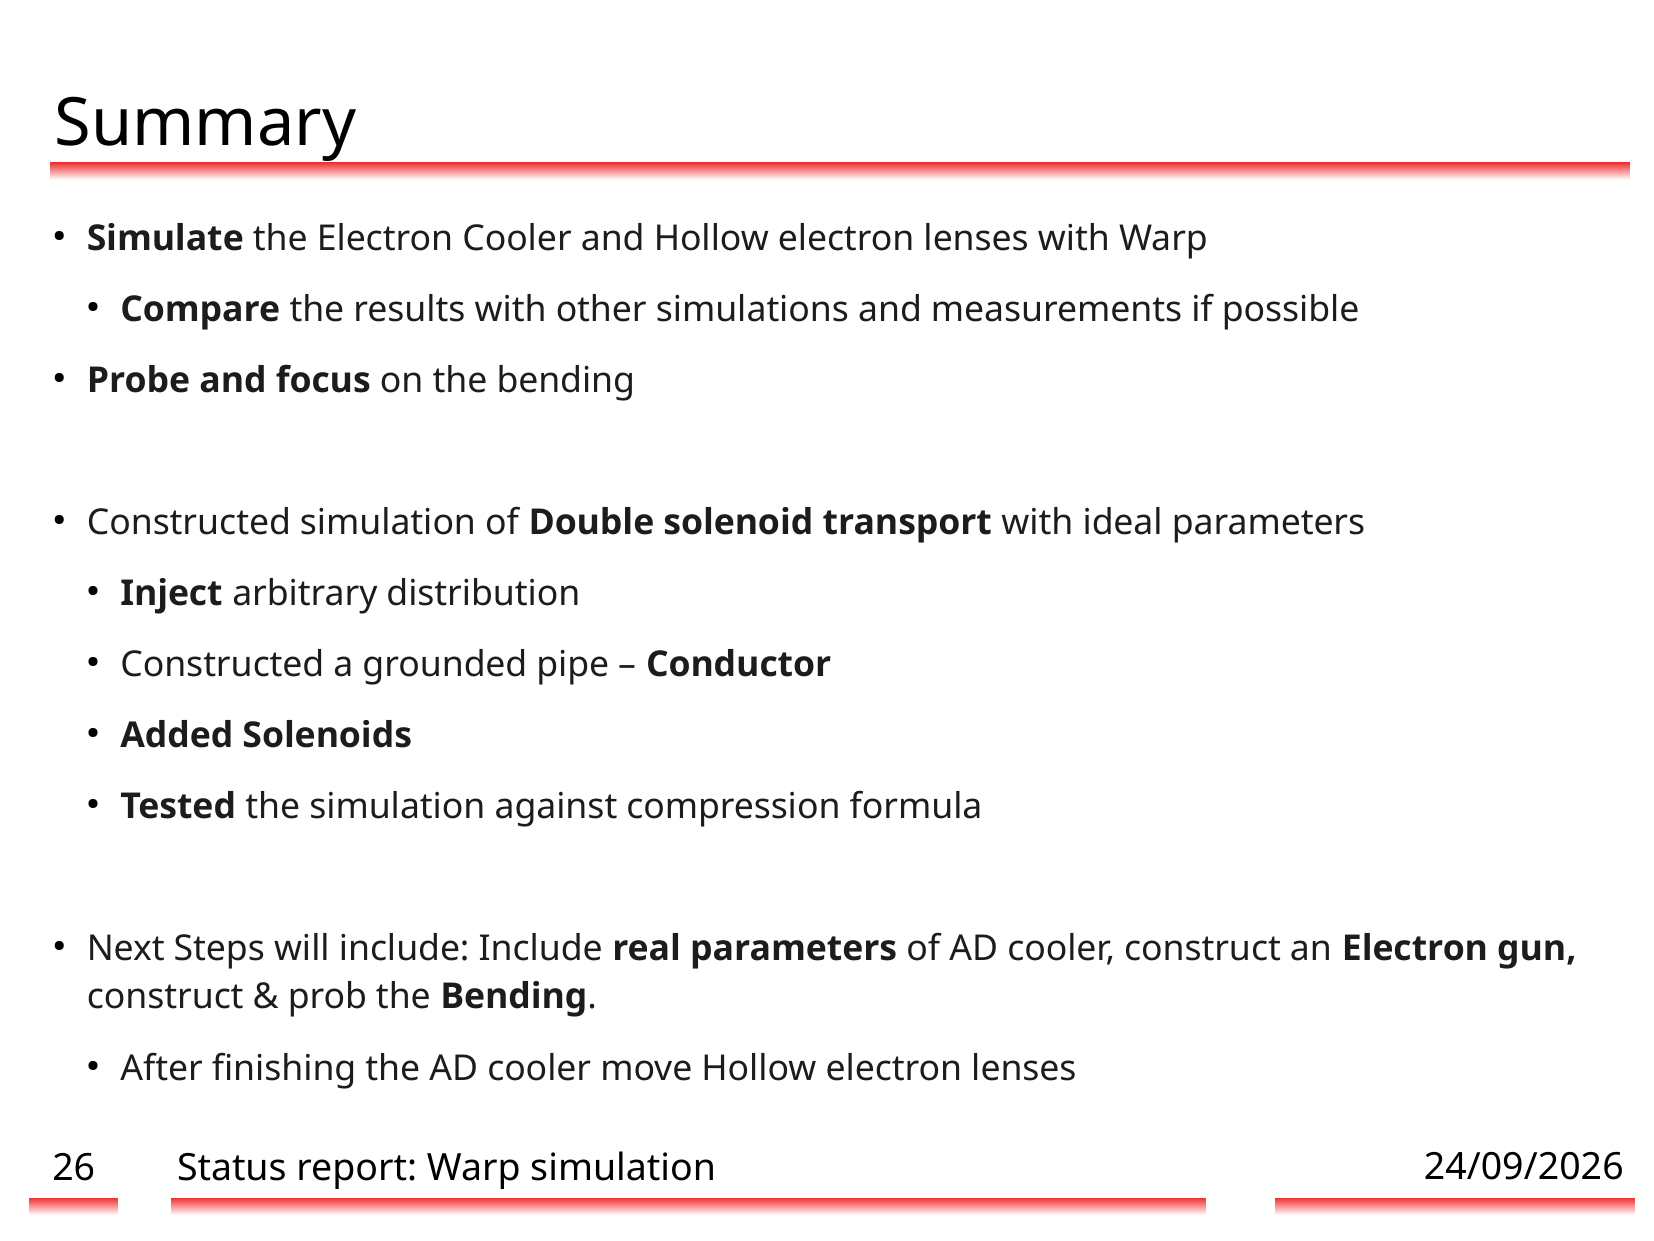

# Summary
Simulate the Electron Cooler and Hollow electron lenses with Warp
Compare the results with other simulations and measurements if possible
Probe and focus on the bending
Constructed simulation of Double solenoid transport with ideal parameters
Inject arbitrary distribution
Constructed a grounded pipe – Conductor
Added Solenoids
Tested the simulation against compression formula
Next Steps will include: Include real parameters of AD cooler, construct an Electron gun, construct & prob the Bending.
After finishing the AD cooler move Hollow electron lenses
26
Status report: Warp simulation